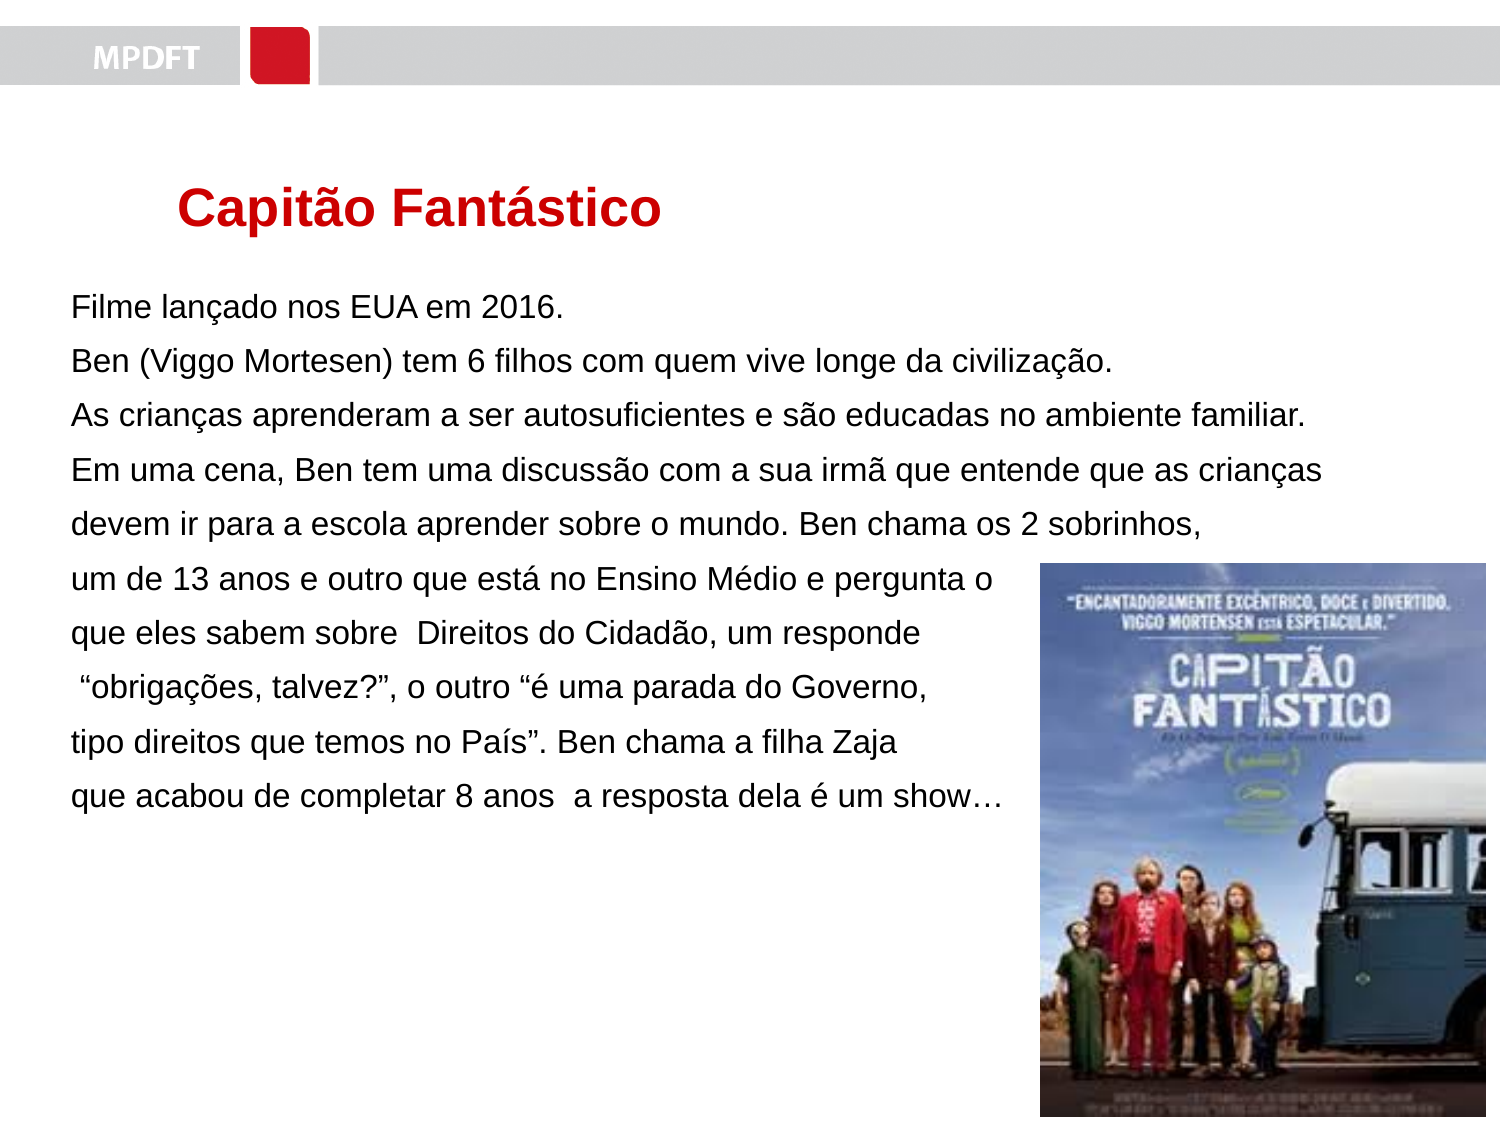

#
 Capitão Fantástico
Filme lançado nos EUA em 2016.
Ben (Viggo Mortesen) tem 6 filhos com quem vive longe da civilização.
As crianças aprenderam a ser autosuficientes e são educadas no ambiente familiar.
Em uma cena, Ben tem uma discussão com a sua irmã que entende que as crianças
devem ir para a escola aprender sobre o mundo. Ben chama os 2 sobrinhos,
um de 13 anos e outro que está no Ensino Médio e pergunta o
que eles sabem sobre Direitos do Cidadão, um responde
 “obrigações, talvez?”, o outro “é uma parada do Governo,
tipo direitos que temos no País”. Ben chama a filha Zaja
que acabou de completar 8 anos a resposta dela é um show…